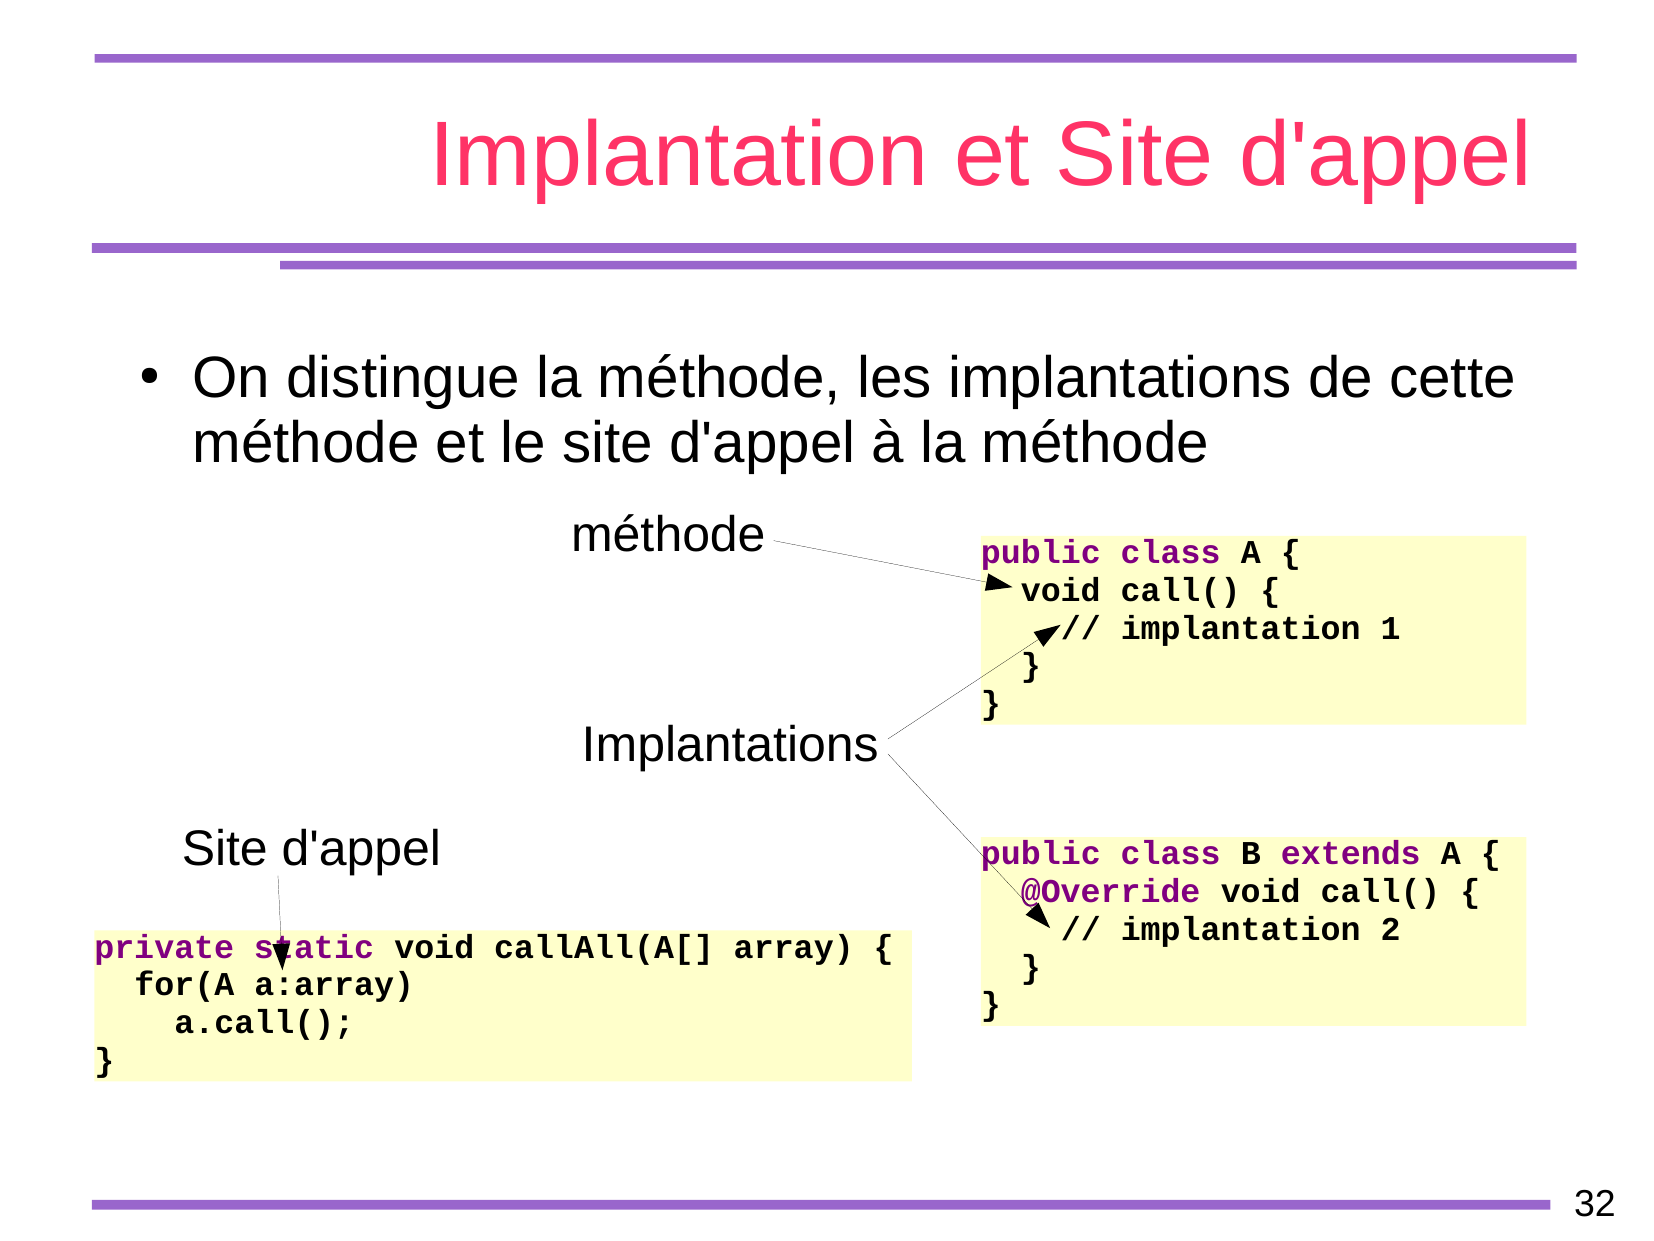

# Implantation et Site d'appel
On distingue la méthode, les implantations de cette méthode et le site d'appel à la méthode
méthode
public class A {
 void call() {
 // implantation 1
 }
}
Implantations
Site d'appel
public class B extends A {
 @Override void call() {
 // implantation 2
 }
}
private static void callAll(A[] array) {
 for(A a:array)
 a.call();
}